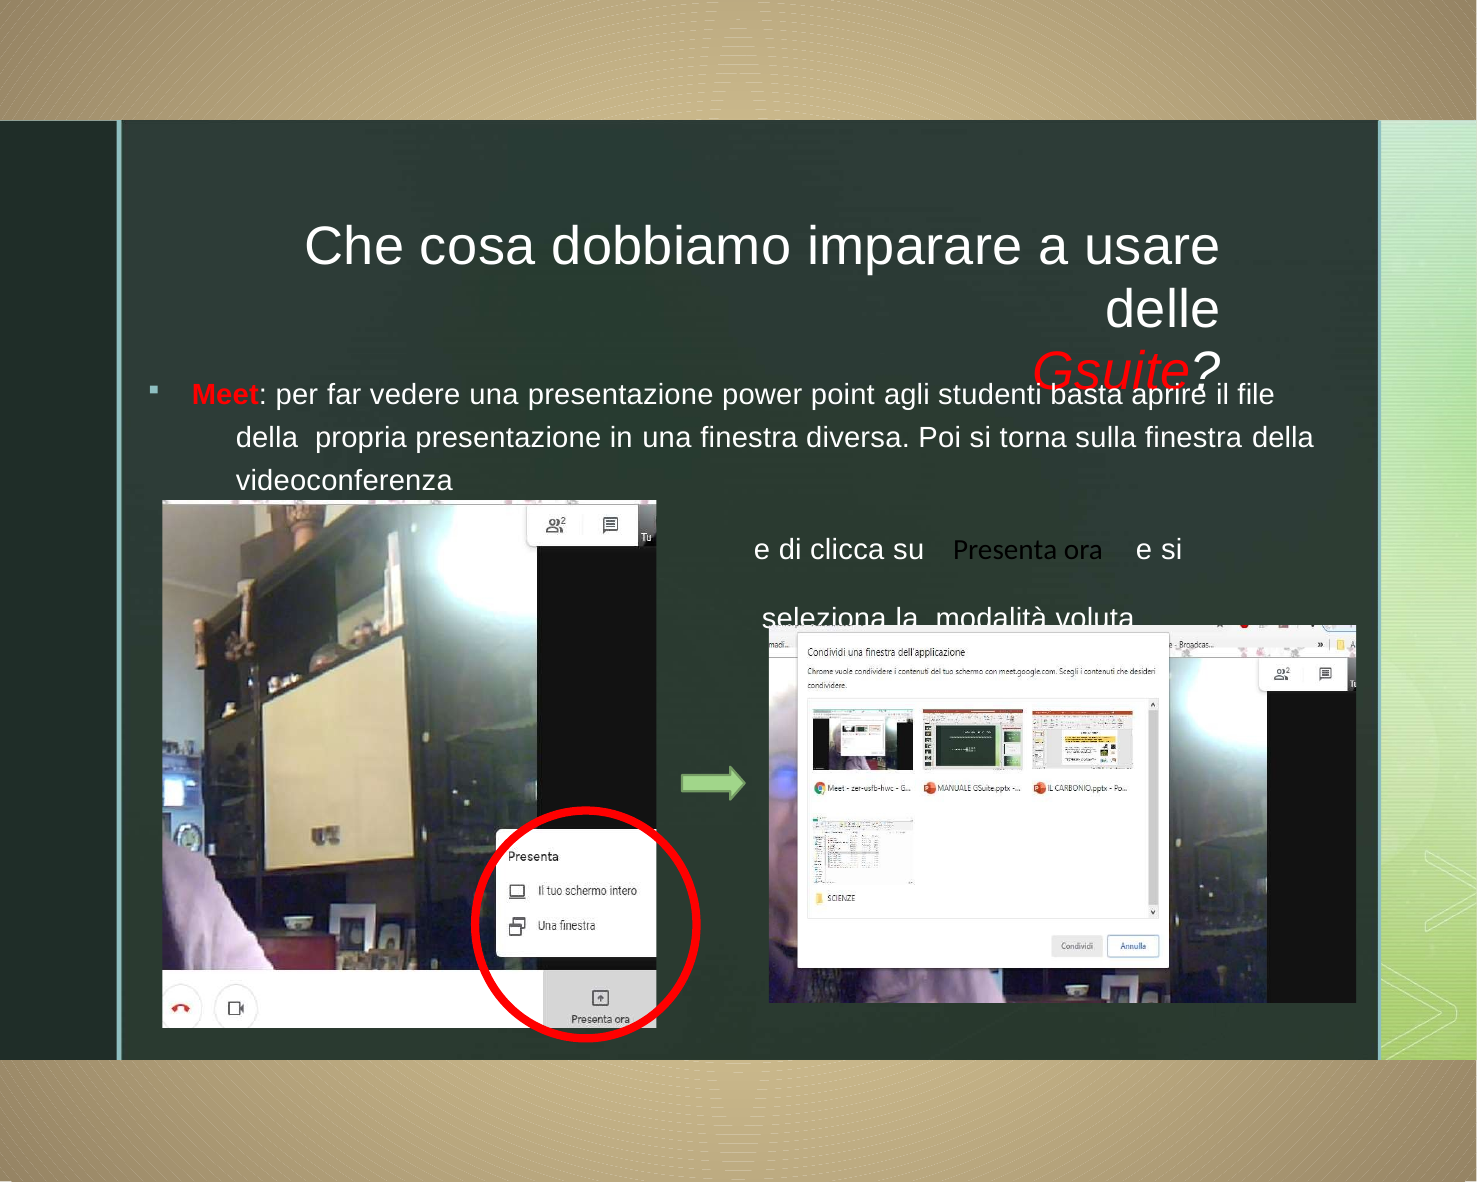

# Che cosa dobbiamo imparare a usare delle
Gsuite?
Meet: per far vedere una presentazione power point agli studenti basta aprire il file della propria presentazione in una finestra diversa. Poi si torna sulla finestra della videoconferenza
e di clicca su	Presenta ora	e si seleziona la modalità voluta